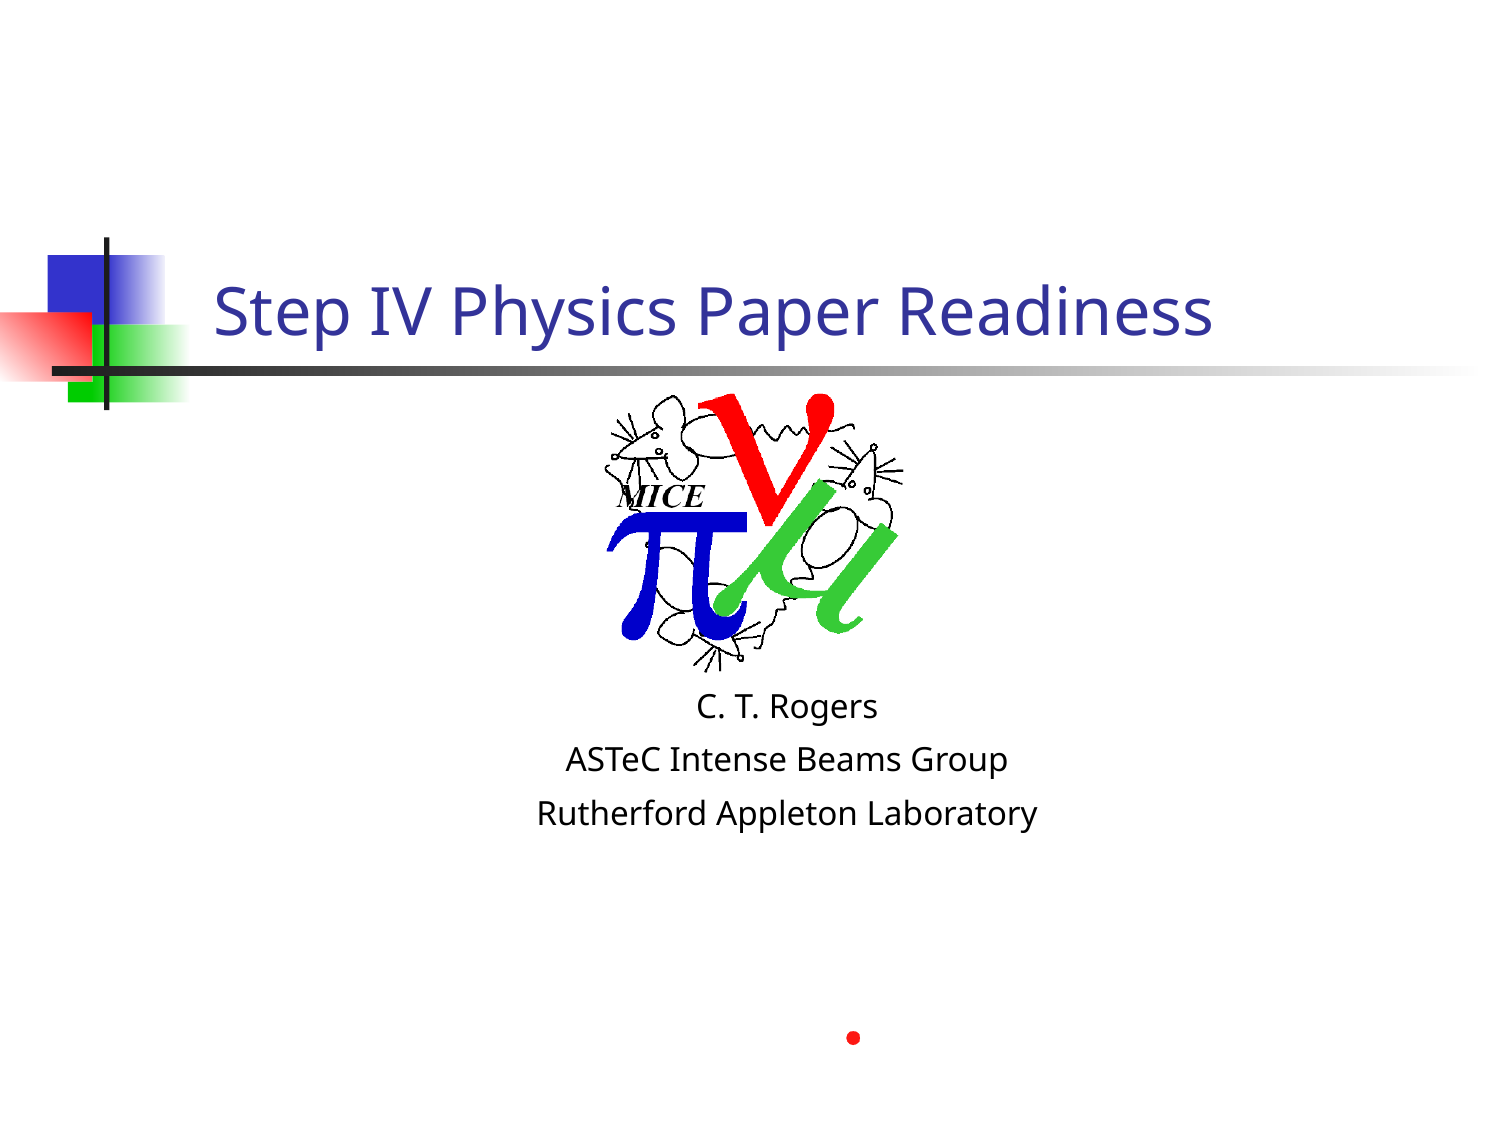

# Step IV Physics Paper Readiness
C. T. Rogers
ASTeC Intense Beams Group
Rutherford Appleton Laboratory